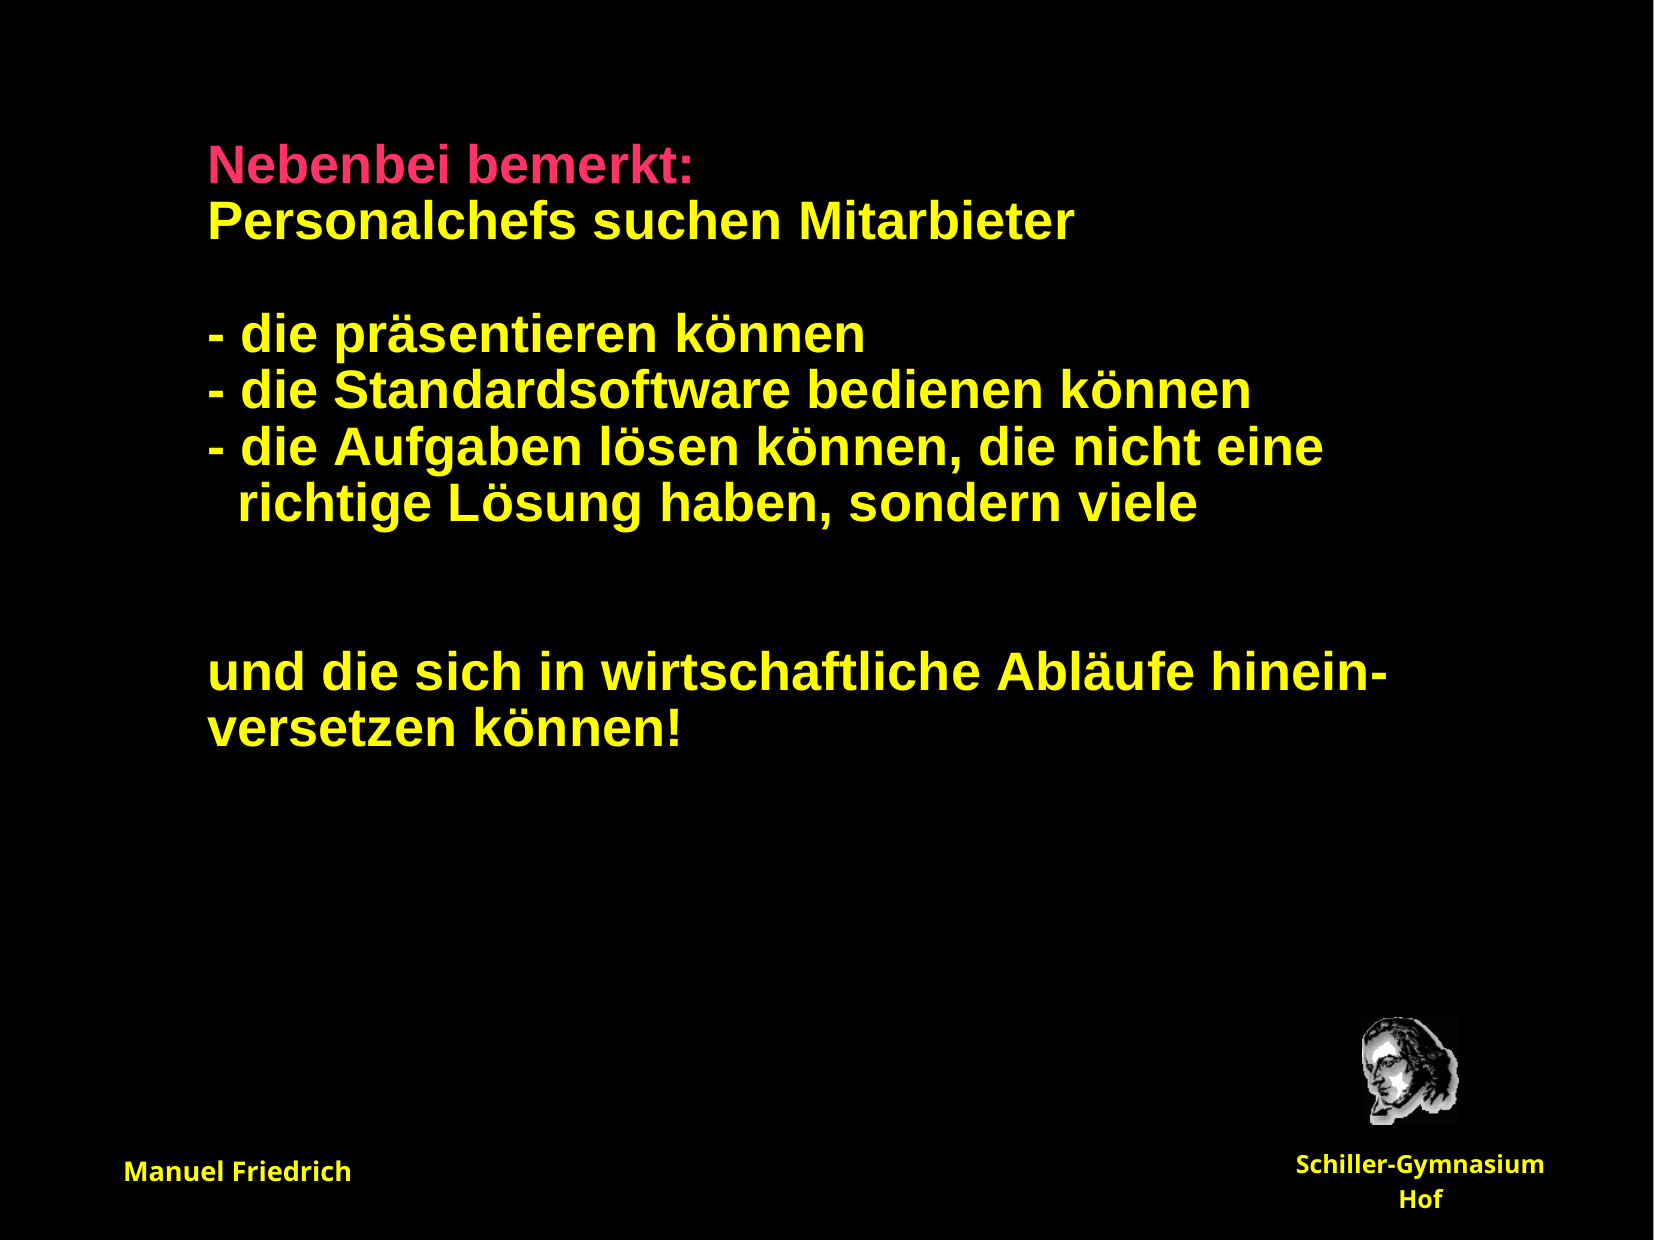

Nebenbei bemerkt:
Personalchefs suchen Mitarbieter
- die präsentieren können
- die Standardsoftware bedienen können
- die Aufgaben lösen können, die nicht eine
 richtige Lösung haben, sondern viele
und die sich in wirtschaftliche Abläufe hinein-
versetzen können!
Schiller-Gymnasium
Hof
Manuel Friedrich